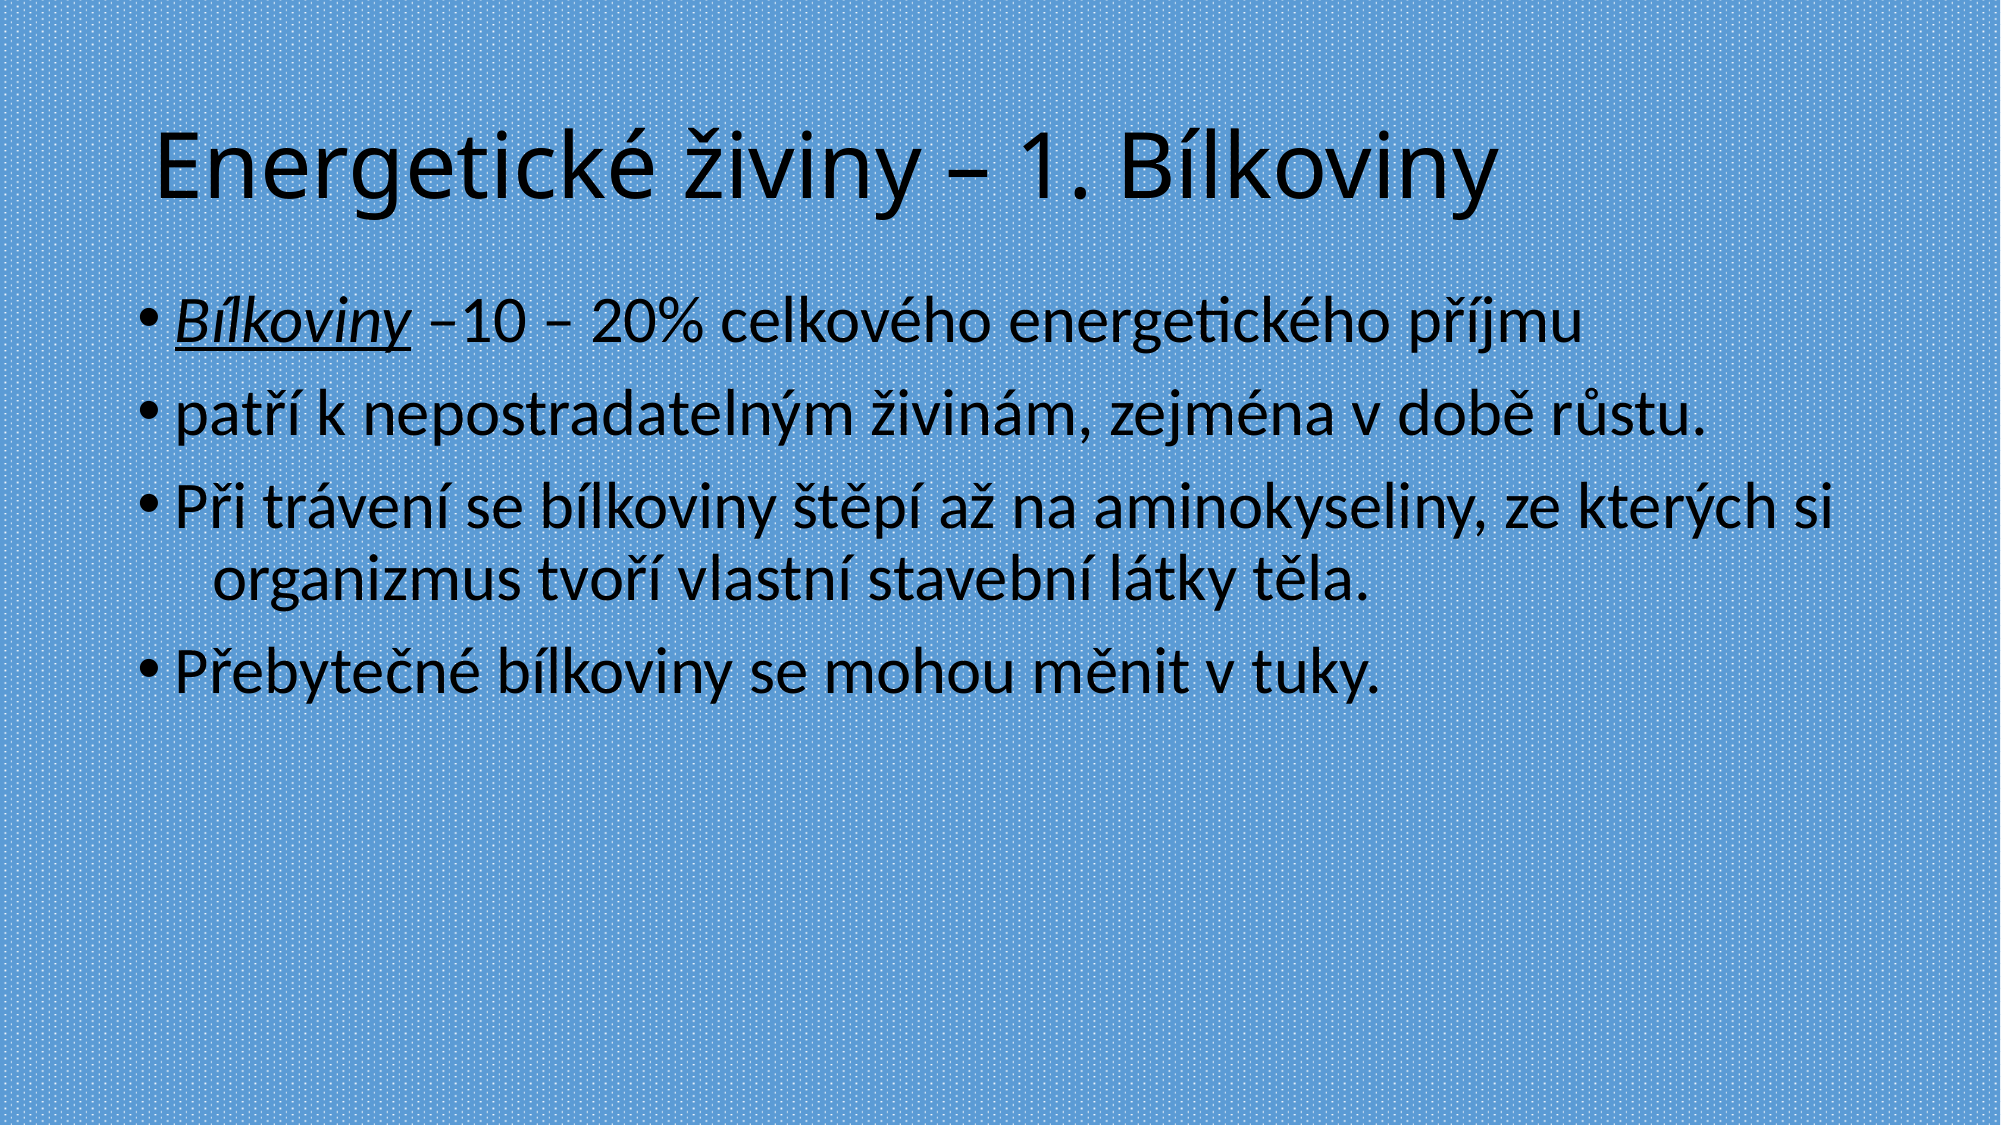

# Energetické živiny – 1. Bílkoviny
Bílkoviny –10 – 20% celkového energetického příjmu
patří k nepostradatelným živinám, zejména v době růstu.
Při trávení se bílkoviny štěpí až na aminokyseliny, ze kterých si organizmus tvoří vlastní stavební látky těla.
Přebytečné bílkoviny se mohou měnit v tuky.